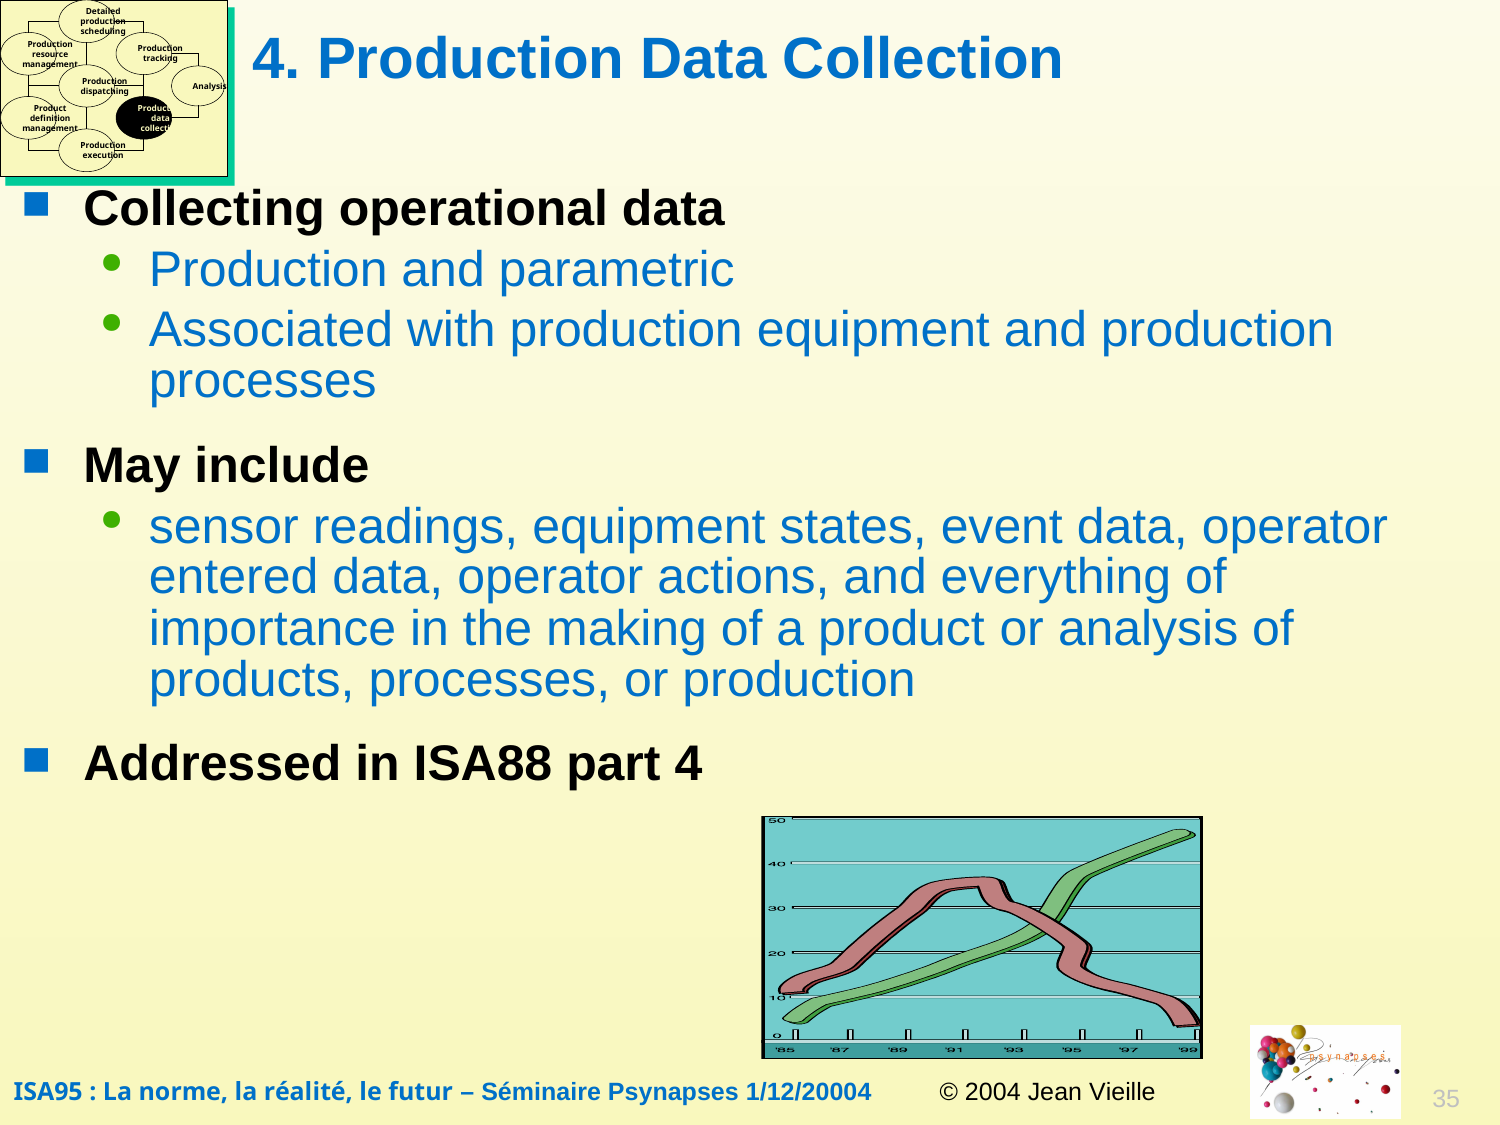

Detailed
production
scheduling
Production
resource
management
Production
tracking
Production
dispatching
Analysis
Product
definition
management
Production
data
collection
Production
execution
# 4. Production Data Collection
Collecting operational data
Production and parametric
Associated with production equipment and production processes
May include
sensor readings, equipment states, event data, operator entered data, operator actions, and everything of importance in the making of a product or analysis of products, processes, or production
Addressed in ISA88 part 4